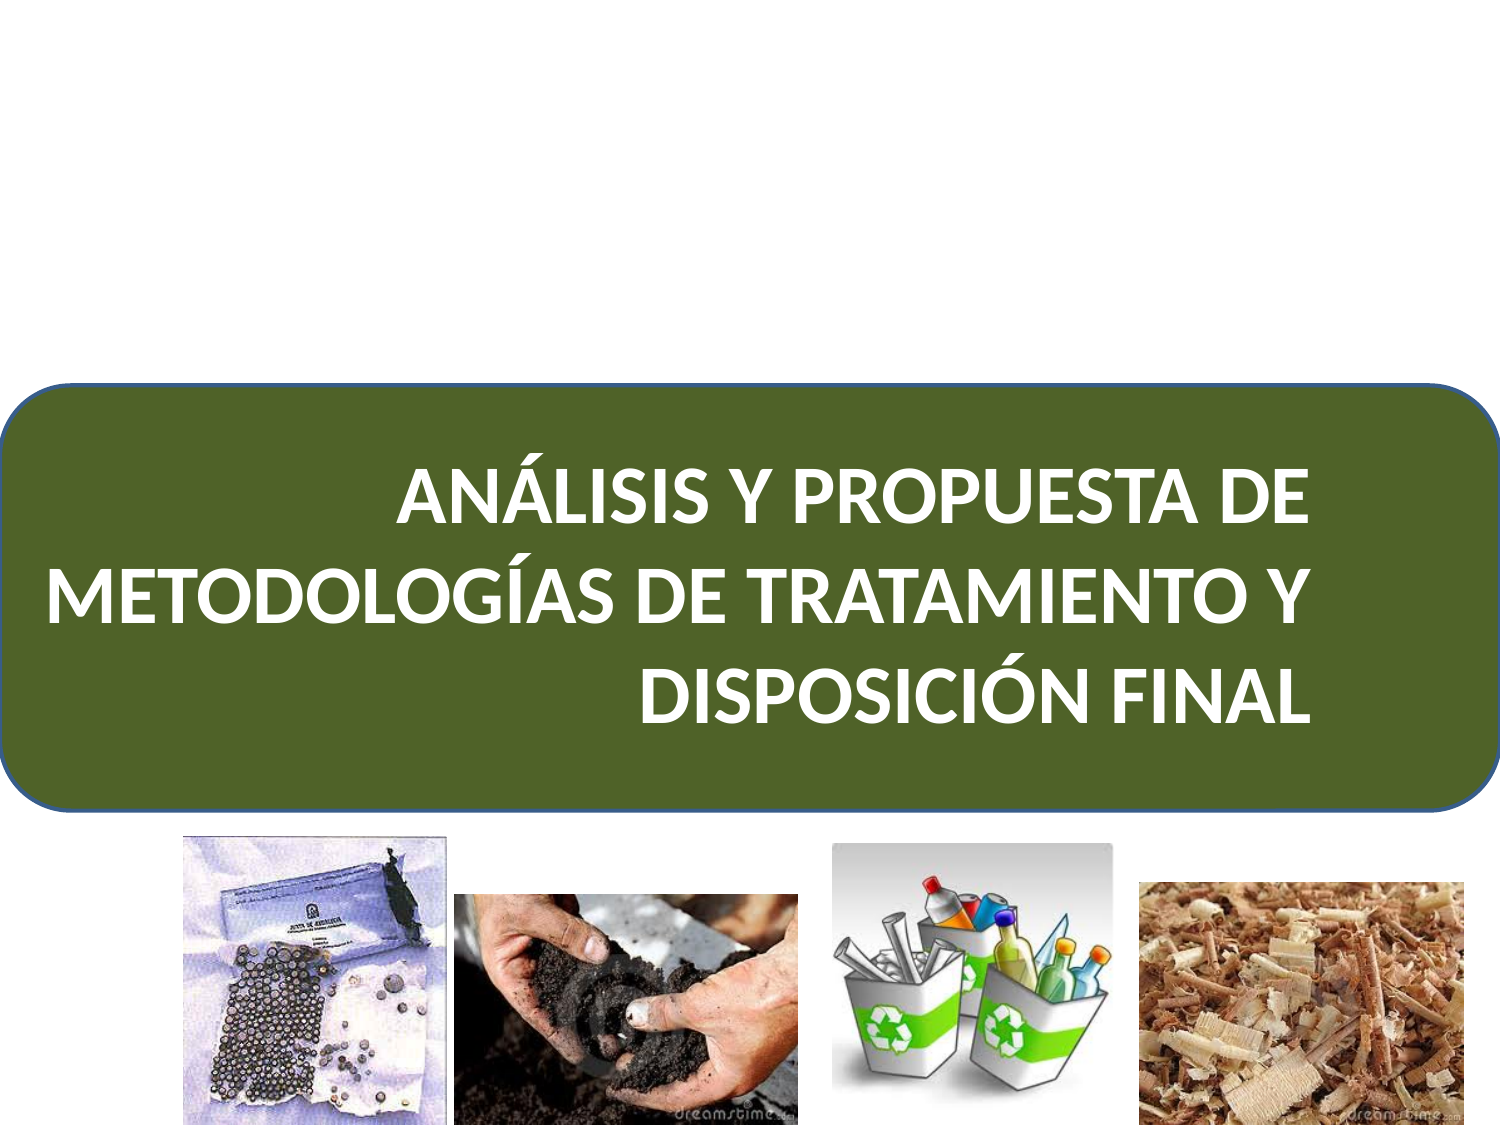

ANÁLISIS Y PROPUESTA DE METODOLOGÍAS DE TRATAMIENTO Y DISPOSICIÓN FINAL